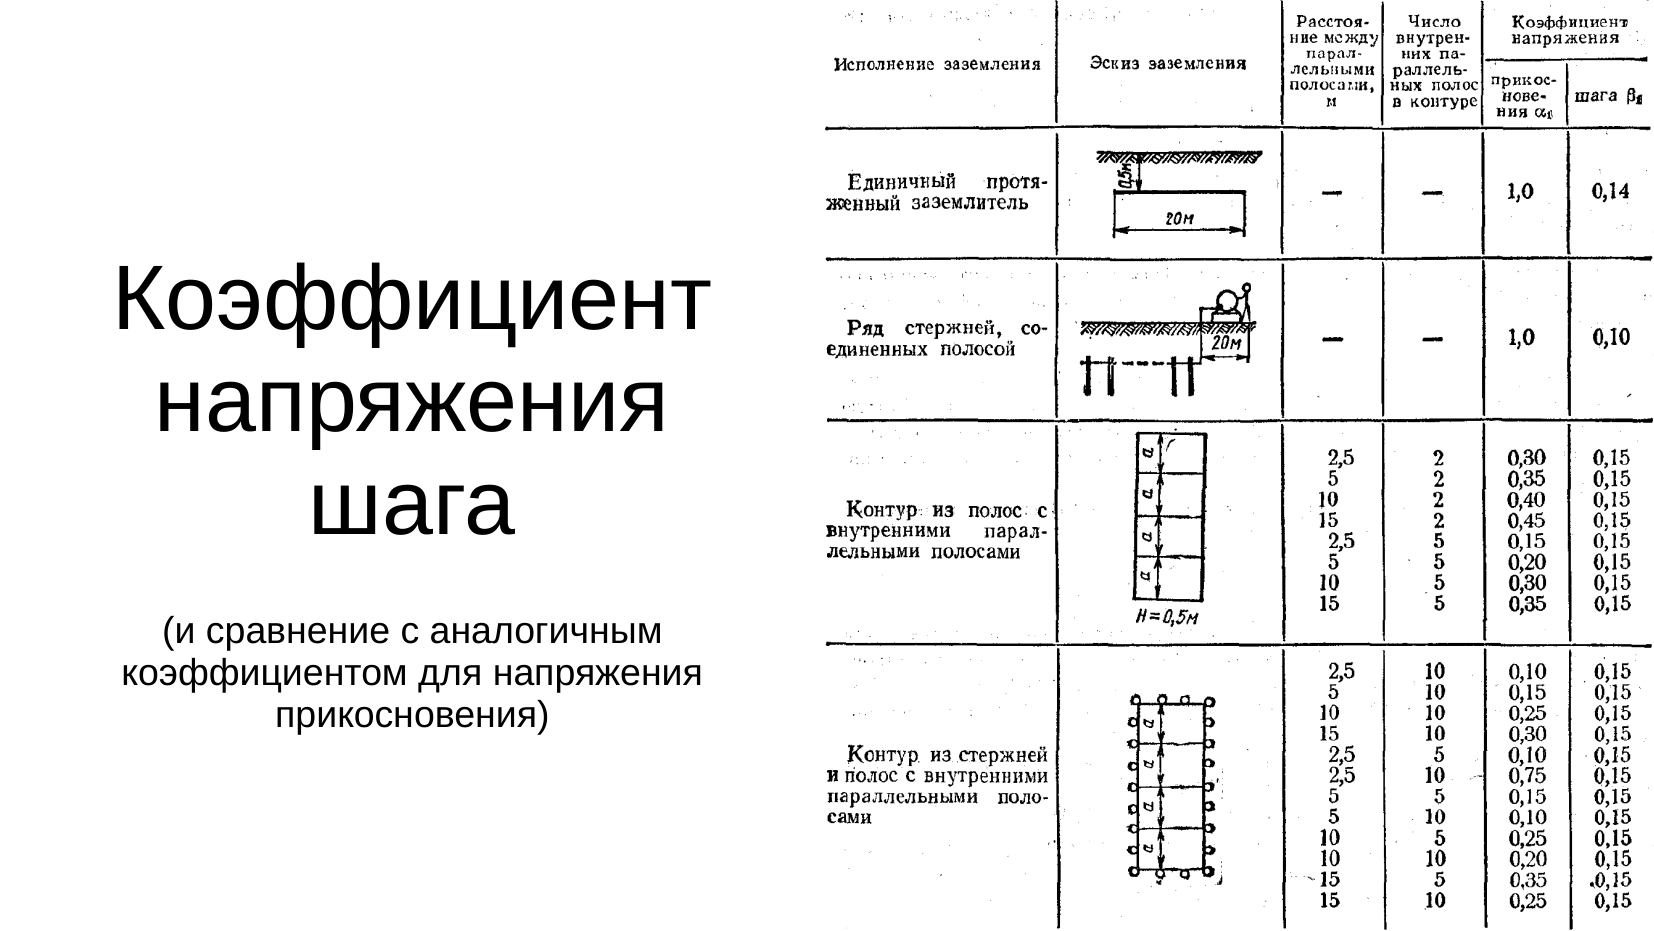

# Коэффициент напряжения шага
(и сравнение с аналогичным коэффициентом для напряжения прикосновения)